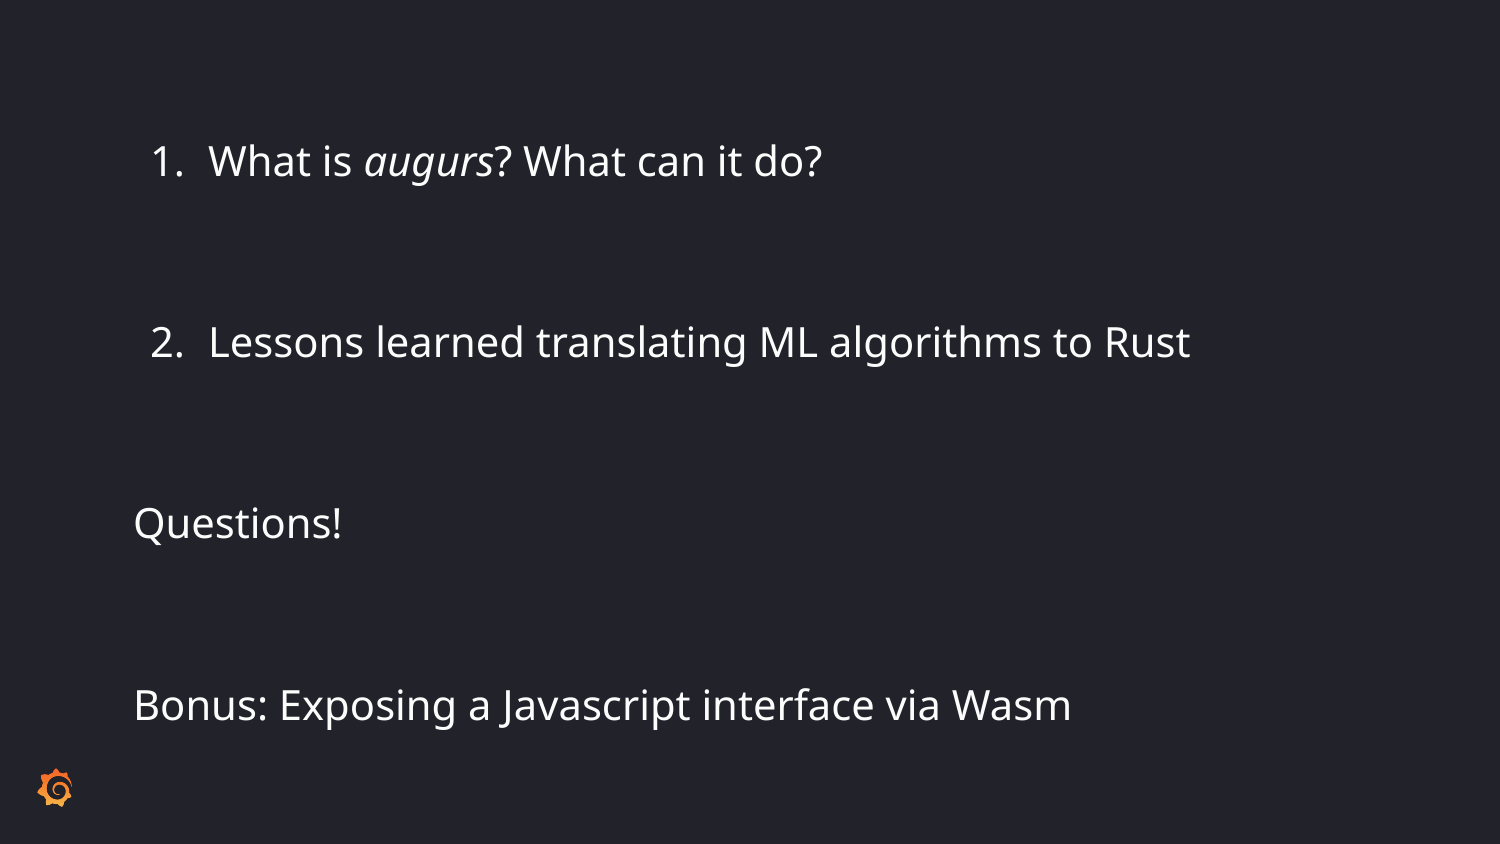

What is augurs? What can it do?
Lessons learned translating ML algorithms to Rust
Questions!
Bonus: Exposing a Javascript interface via Wasm